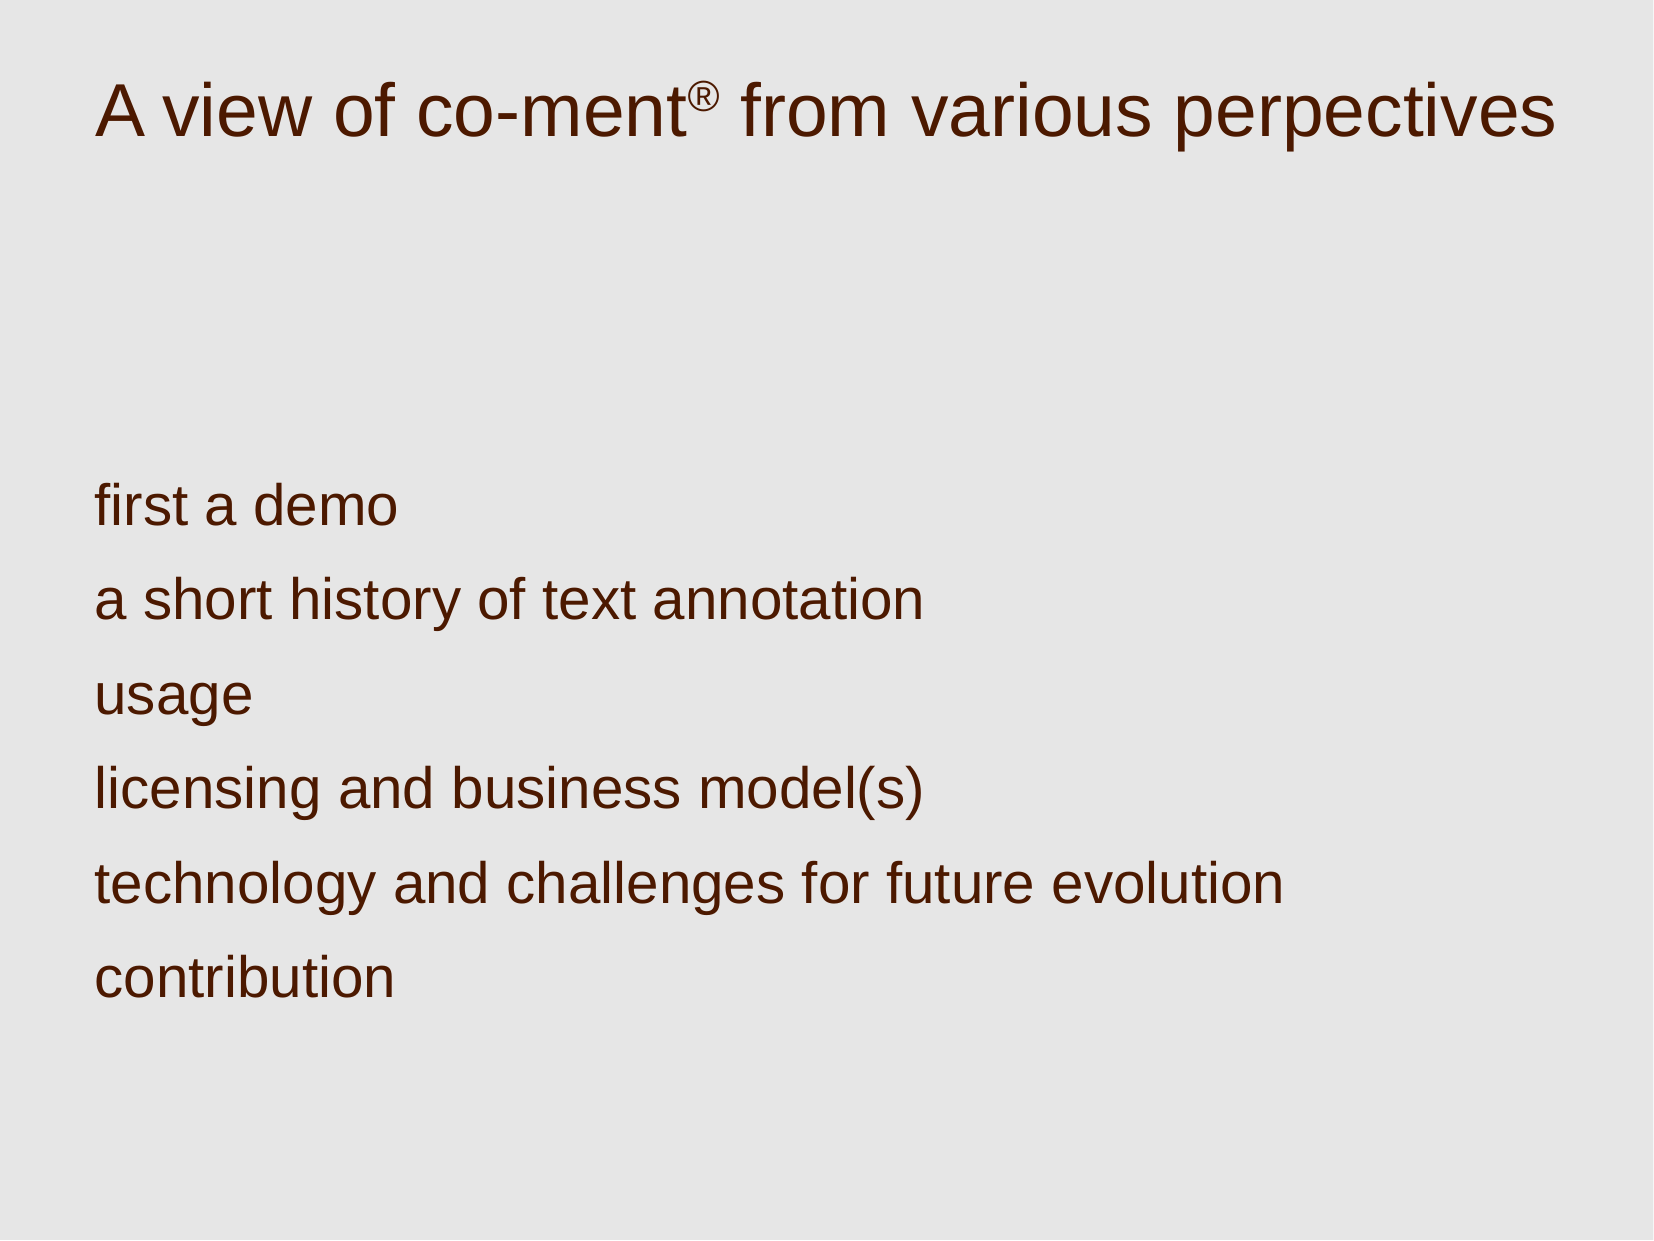

# A view of co-ment® from various perpectives
first a demo
a short history of text annotation
usage
licensing and business model(s)
technology and challenges for future evolution
contribution